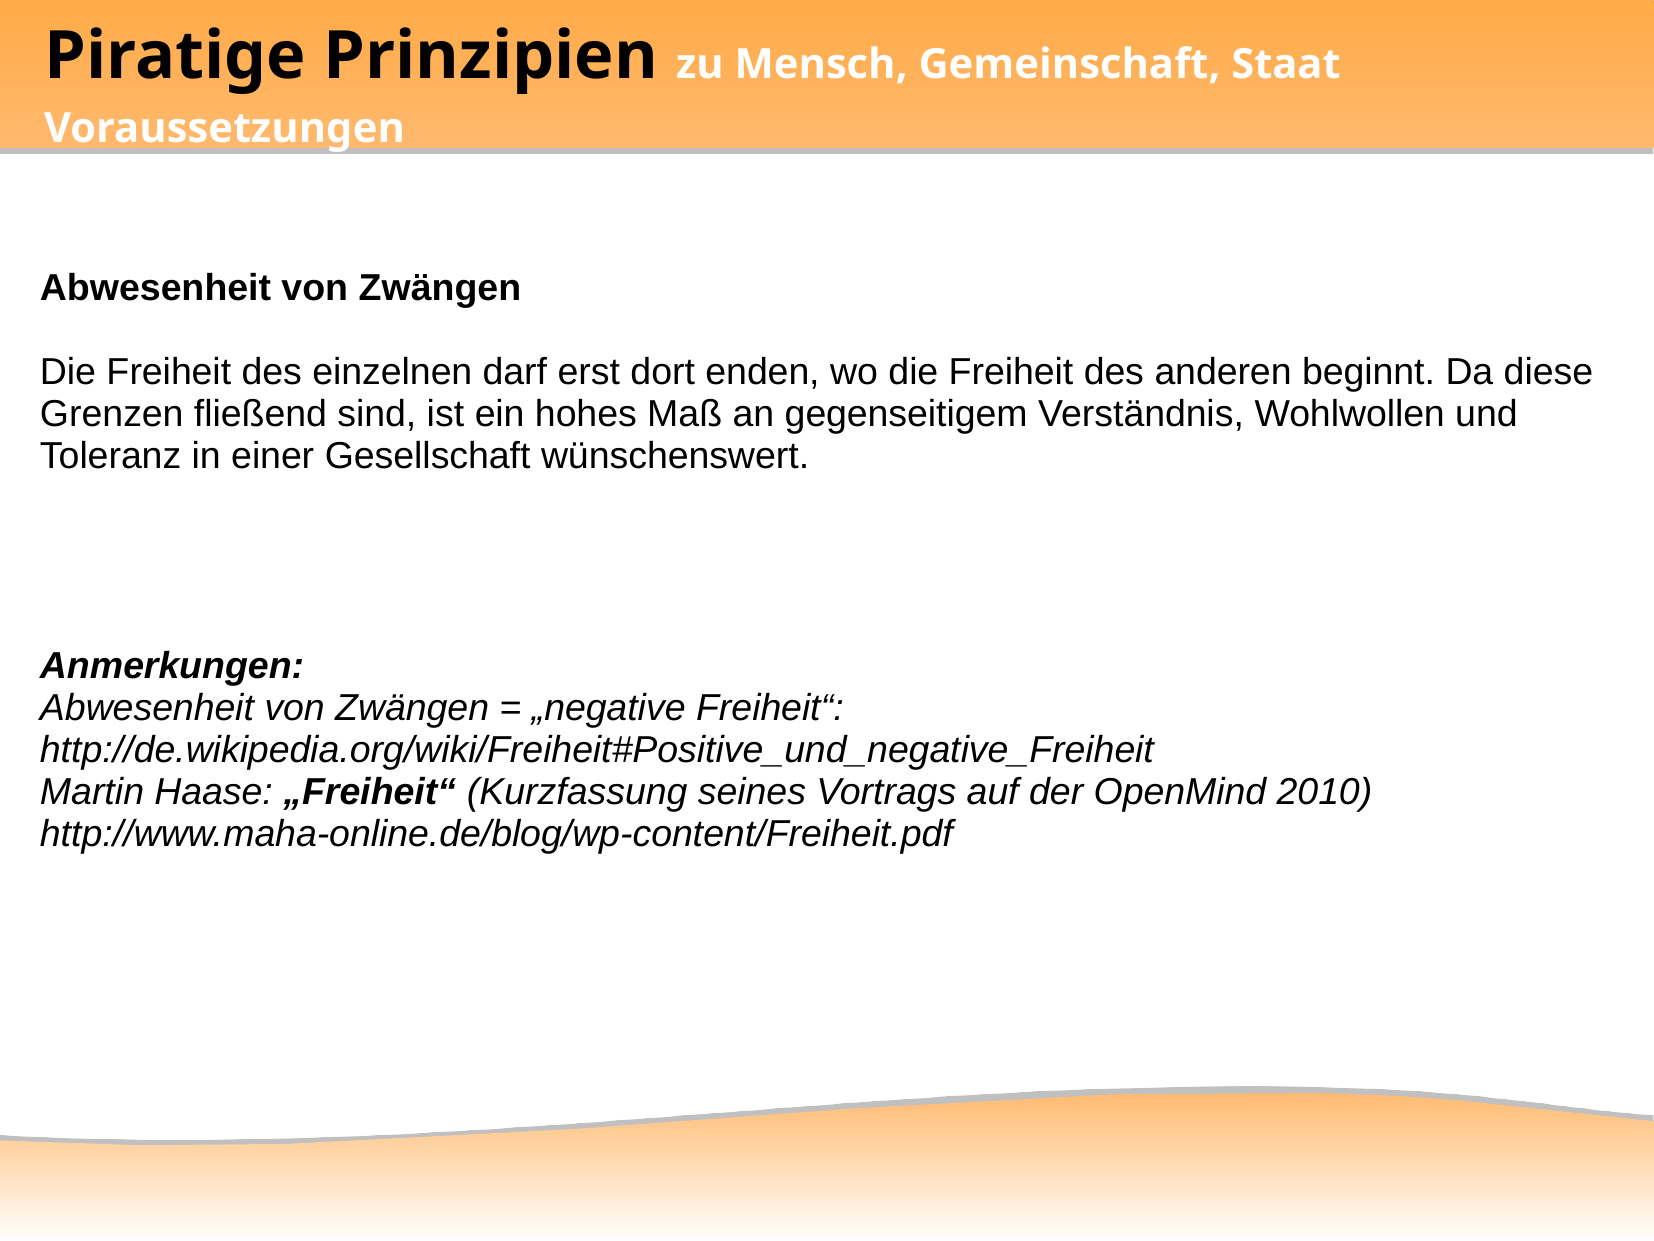

Piratige Prinzipien zu Mensch, Gemeinschaft, Staat
Voraussetzungen
Abwesenheit von Zwängen
Die Freiheit des einzelnen darf erst dort enden, wo die Freiheit des anderen beginnt. Da diese Grenzen fließend sind, ist ein hohes Maß an gegenseitigem Verständnis, Wohlwollen und Toleranz in einer Gesellschaft wünschenswert.
Anmerkungen:
Abwesenheit von Zwängen = „negative Freiheit“: http://de.wikipedia.org/wiki/Freiheit#Positive_und_negative_Freiheit
Martin Haase: „Freiheit“ (Kurzfassung seines Vortrags auf der OpenMind 2010)
http://www.maha-online.de/blog/wp-content/Freiheit.pdf